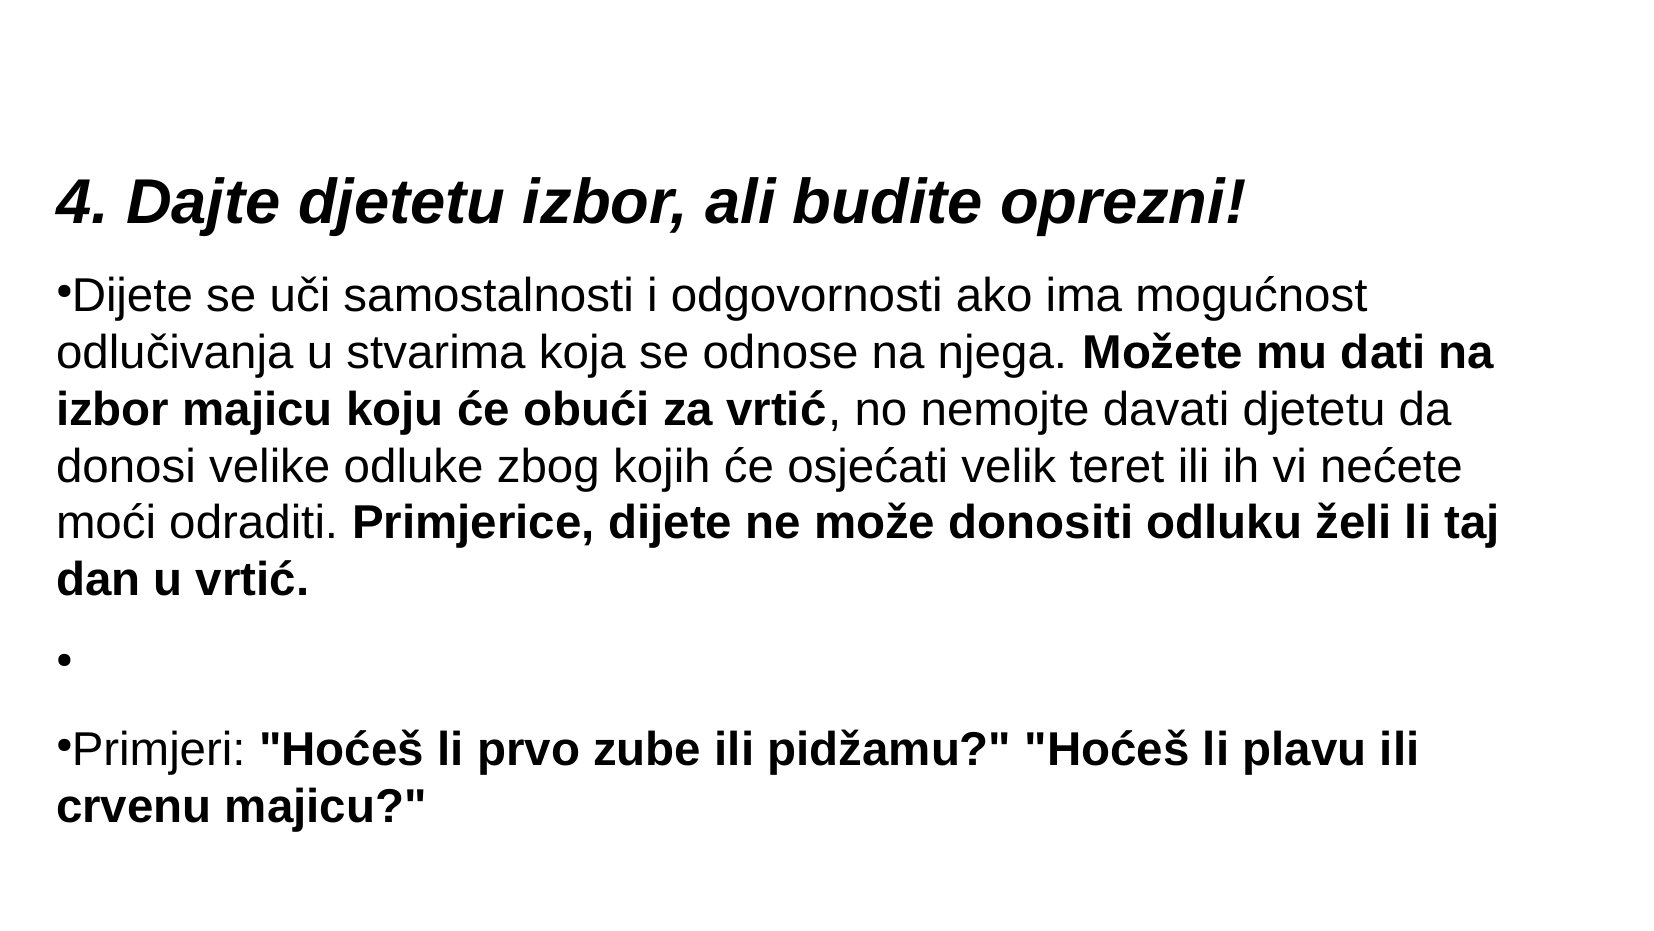

# 4. Dajte djetetu izbor, ali budite oprezni!
Dijete se uči samostalnosti i odgovornosti ako ima mogućnost odlučivanja u stvarima koja se odnose na njega. Možete mu dati na izbor majicu koju će obući za vrtić, no nemojte davati djetetu da donosi velike odluke zbog kojih će osjećati velik teret ili ih vi nećete moći odraditi. Primjerice, dijete ne može donositi odluku želi li taj dan u vrtić.
Primjeri: "Hoćeš li prvo zube ili pidžamu?" "Hoćeš li plavu ili crvenu majicu?"